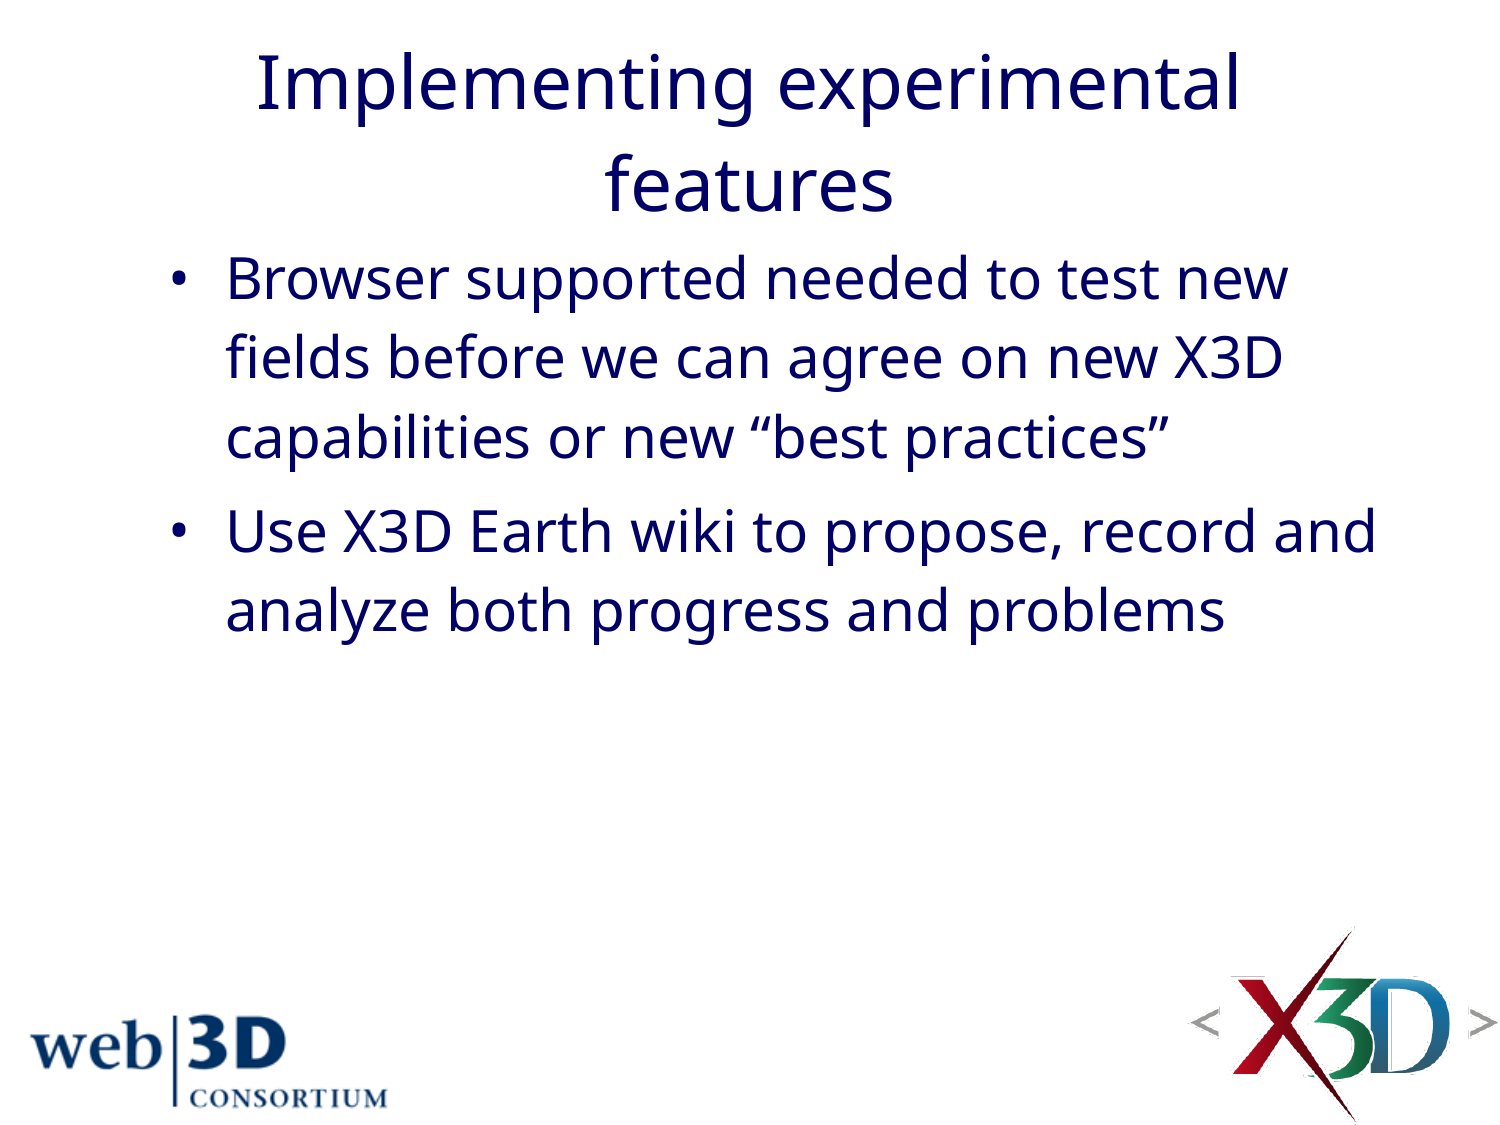

# Implementing experimental features
Browser supported needed to test new fields before we can agree on new X3D capabilities or new “best practices”
Use X3D Earth wiki to propose, record and analyze both progress and problems